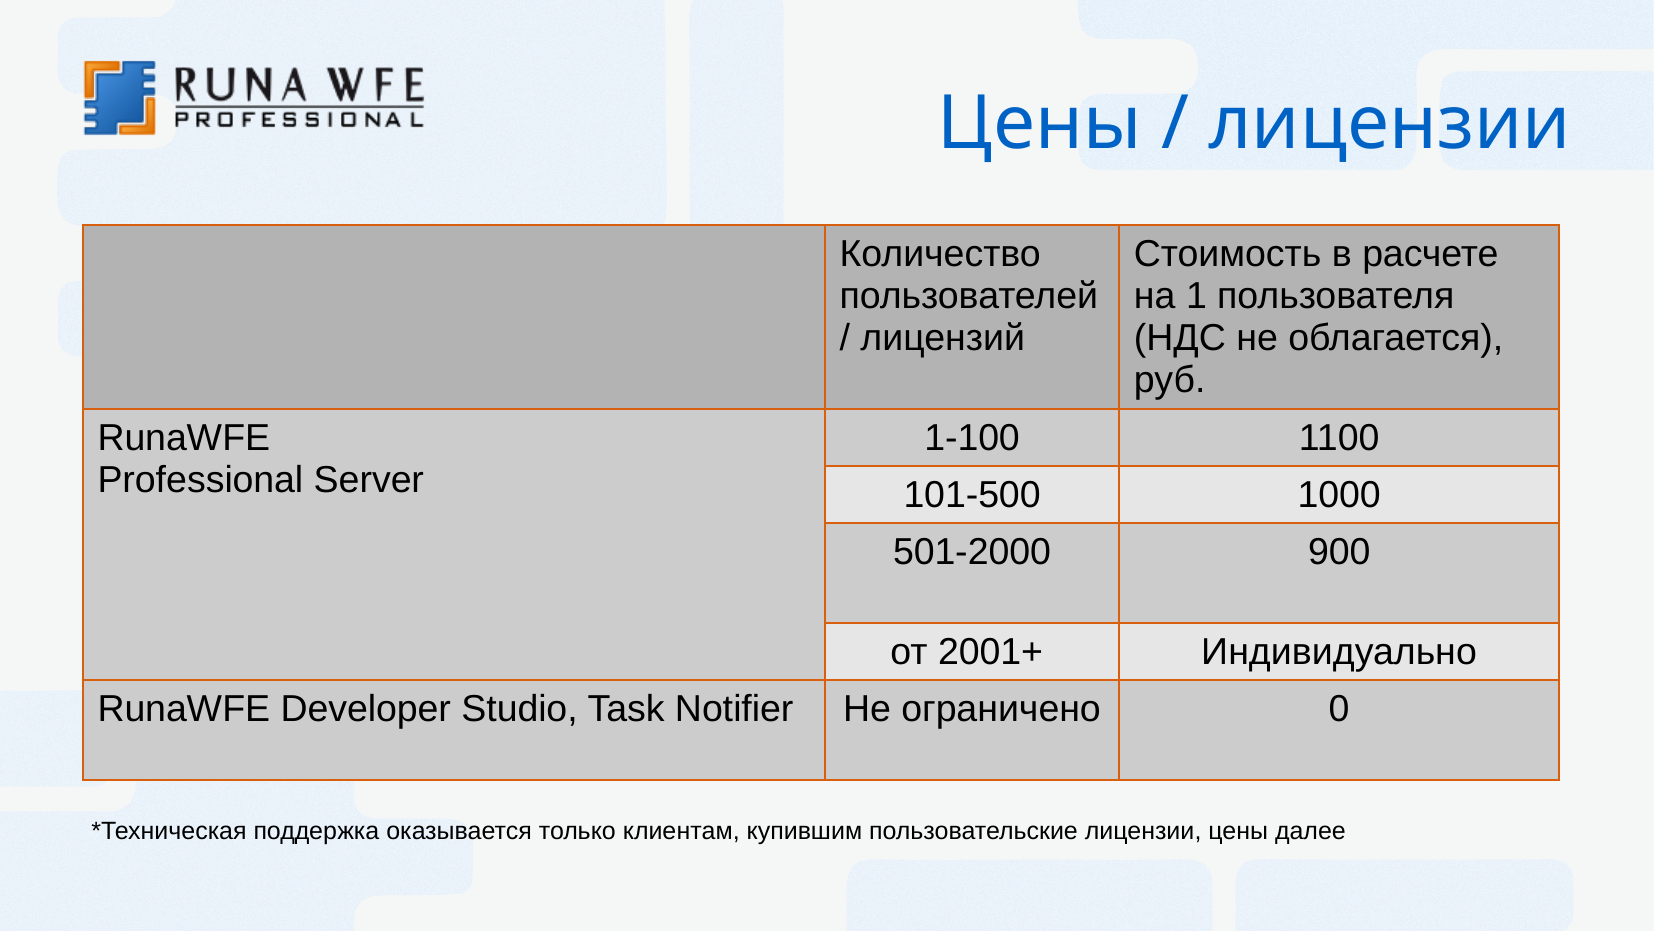

# Цены / лицензии
| | Количество пользователей / лицензий | Стоимость в расчете на 1 пользователя (НДС не облагается), руб. |
| --- | --- | --- |
| RunaWFE Professional Server | 1-100 | 1100 |
| | 101-500 | 1000 |
| | 501-2000 | 900 |
| | от 2001+ | Индивидуально |
| RunaWFE Developer Studio, Task Notifier | Не ограничено | 0 |
*Техническая поддержка оказывается только клиентам, купившим пользовательские лицензии, цены далее